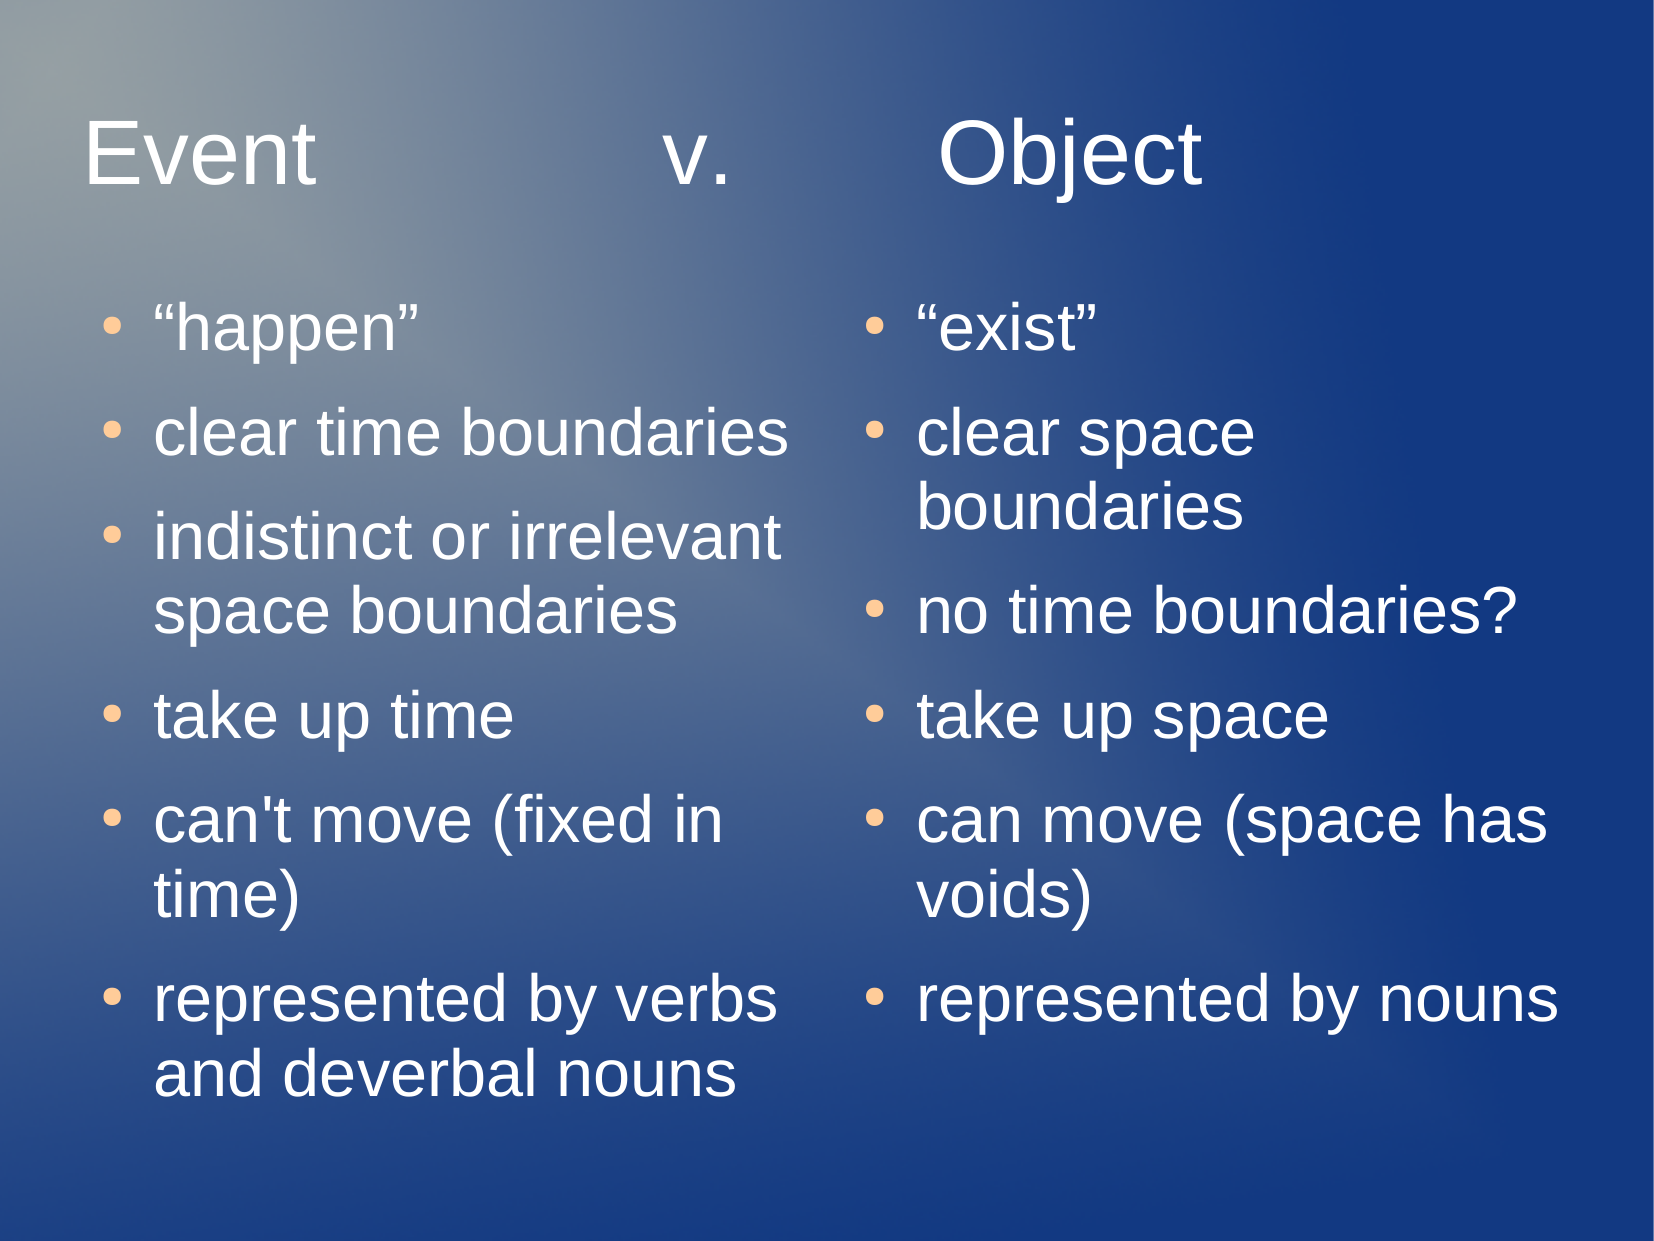

# Event	 v. Object
“happen”
clear time boundaries
indistinct or irrelevant space boundaries
take up time
can't move (fixed in time)
represented by verbs and deverbal nouns
“exist”
clear space boundaries
no time boundaries?
take up space
can move (space has voids)
represented by nouns